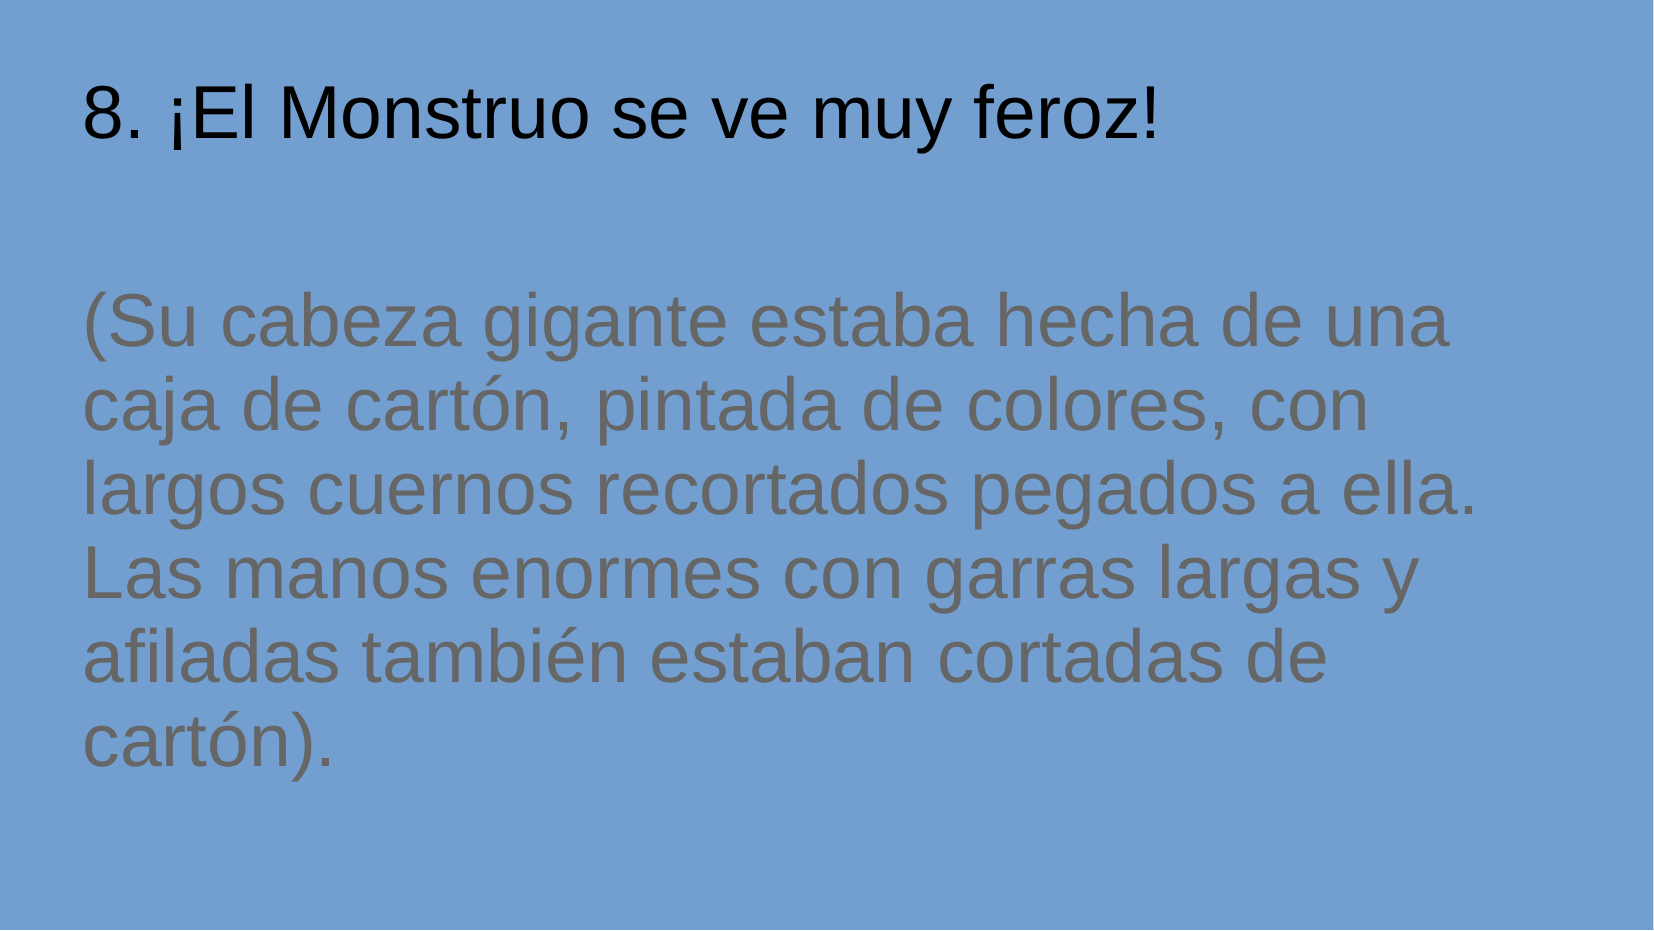

# 8. ¡El Monstruo se ve muy feroz!
(Su cabeza gigante estaba hecha de una caja de cartón, pintada de colores, con largos cuernos recortados pegados a ella. Las manos enormes con garras largas y afiladas también estaban cortadas de cartón).